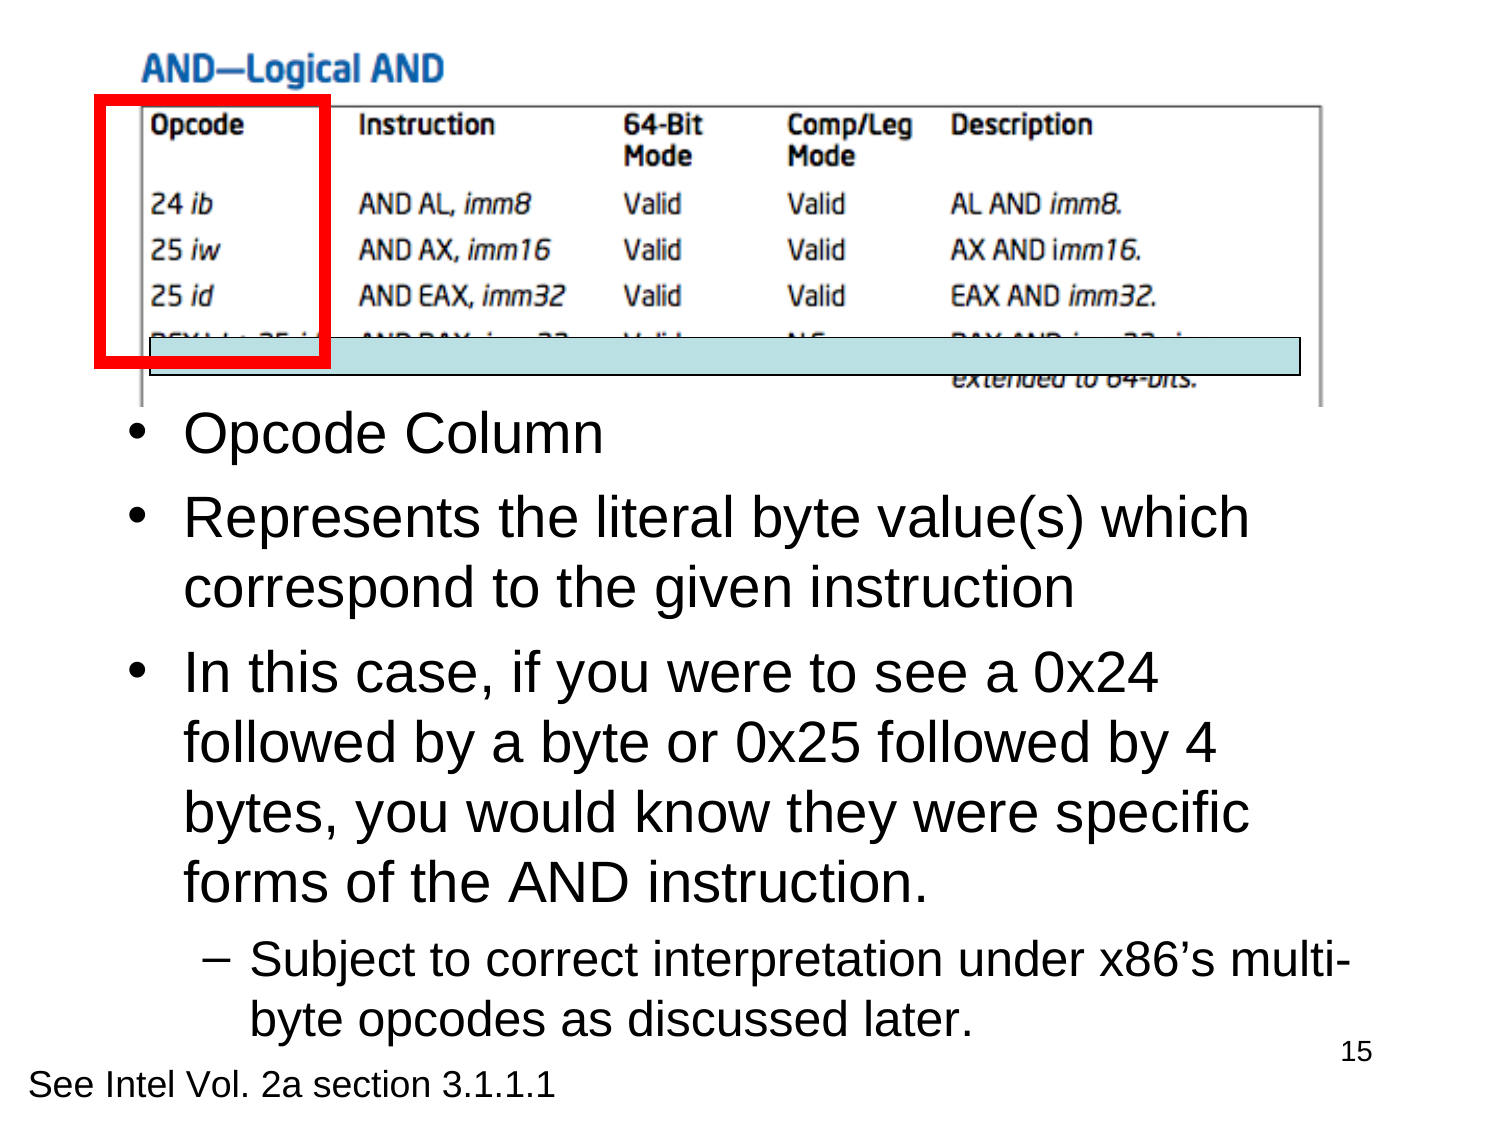

# Opcode Column
Opcode Column
Represents the literal byte value(s) which correspond to the given instruction
In this case, if you were to see a 0x24 followed by a byte or 0x25 followed by 4 bytes, you would know they were specific forms of the AND instruction.
Subject to correct interpretation under x86’s multi-byte opcodes as discussed later.
See Intel Vol. 2a section 3.1.1.1